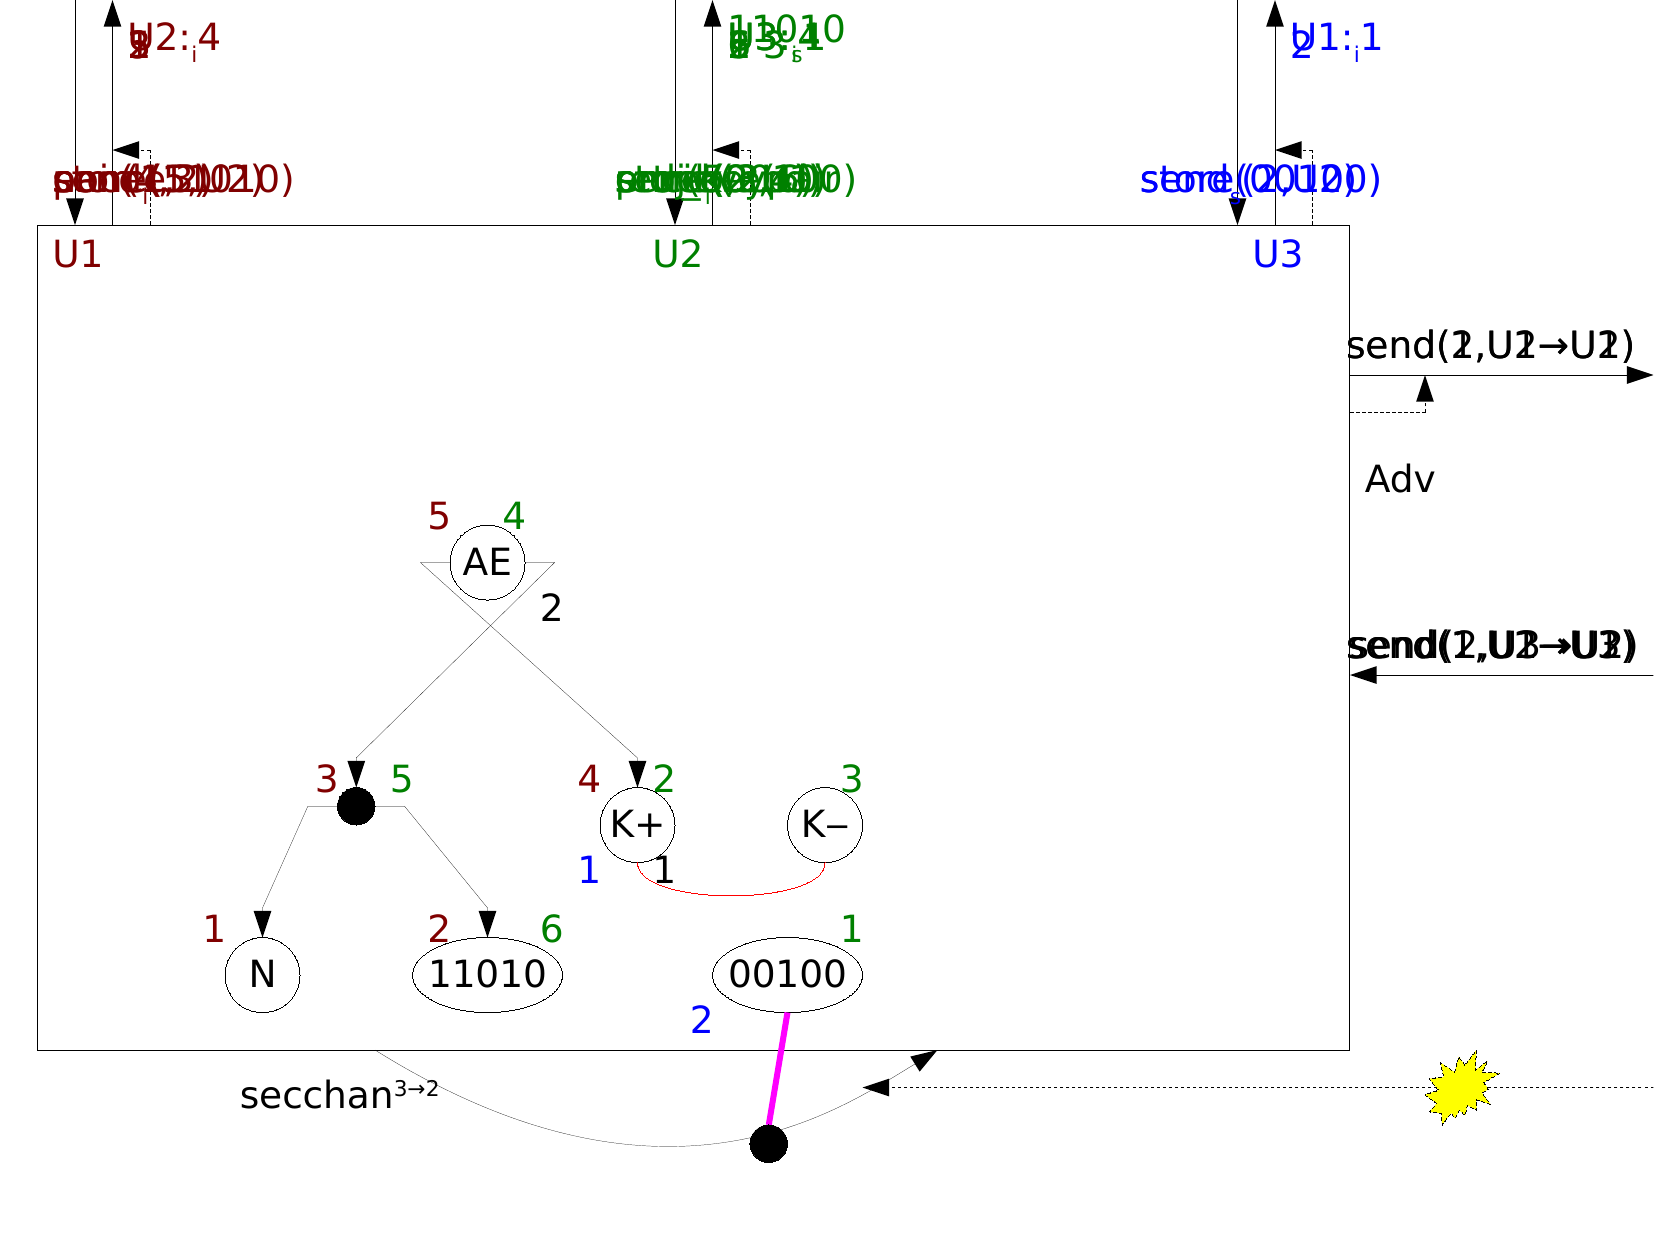

11010
U2:i4
U3:s1
U1:i1
U3:i4
1
2
3
5
1
2 3
5
6
2
nonce
store(11010)
pair(1,2)
enc(4,3)
sendi(5,U2)
store(00100)
enc_keypair
sendi(2,U1)
proj(5,2nd)
retrieve(6)
dec(3,4)
store(00100)
sends(2,U2)
U1
U2
U3
send(1,U2→U1)
send(2,U1→U2)
Adv
5
4
AE
2
send(1,U2→U1)
send(1,U1→U3)
send(2,U3→U2)
3
5
4
2
3
K+
K‒
1
1
1
2
6
1
N
11010
00100
2
secchan3→2